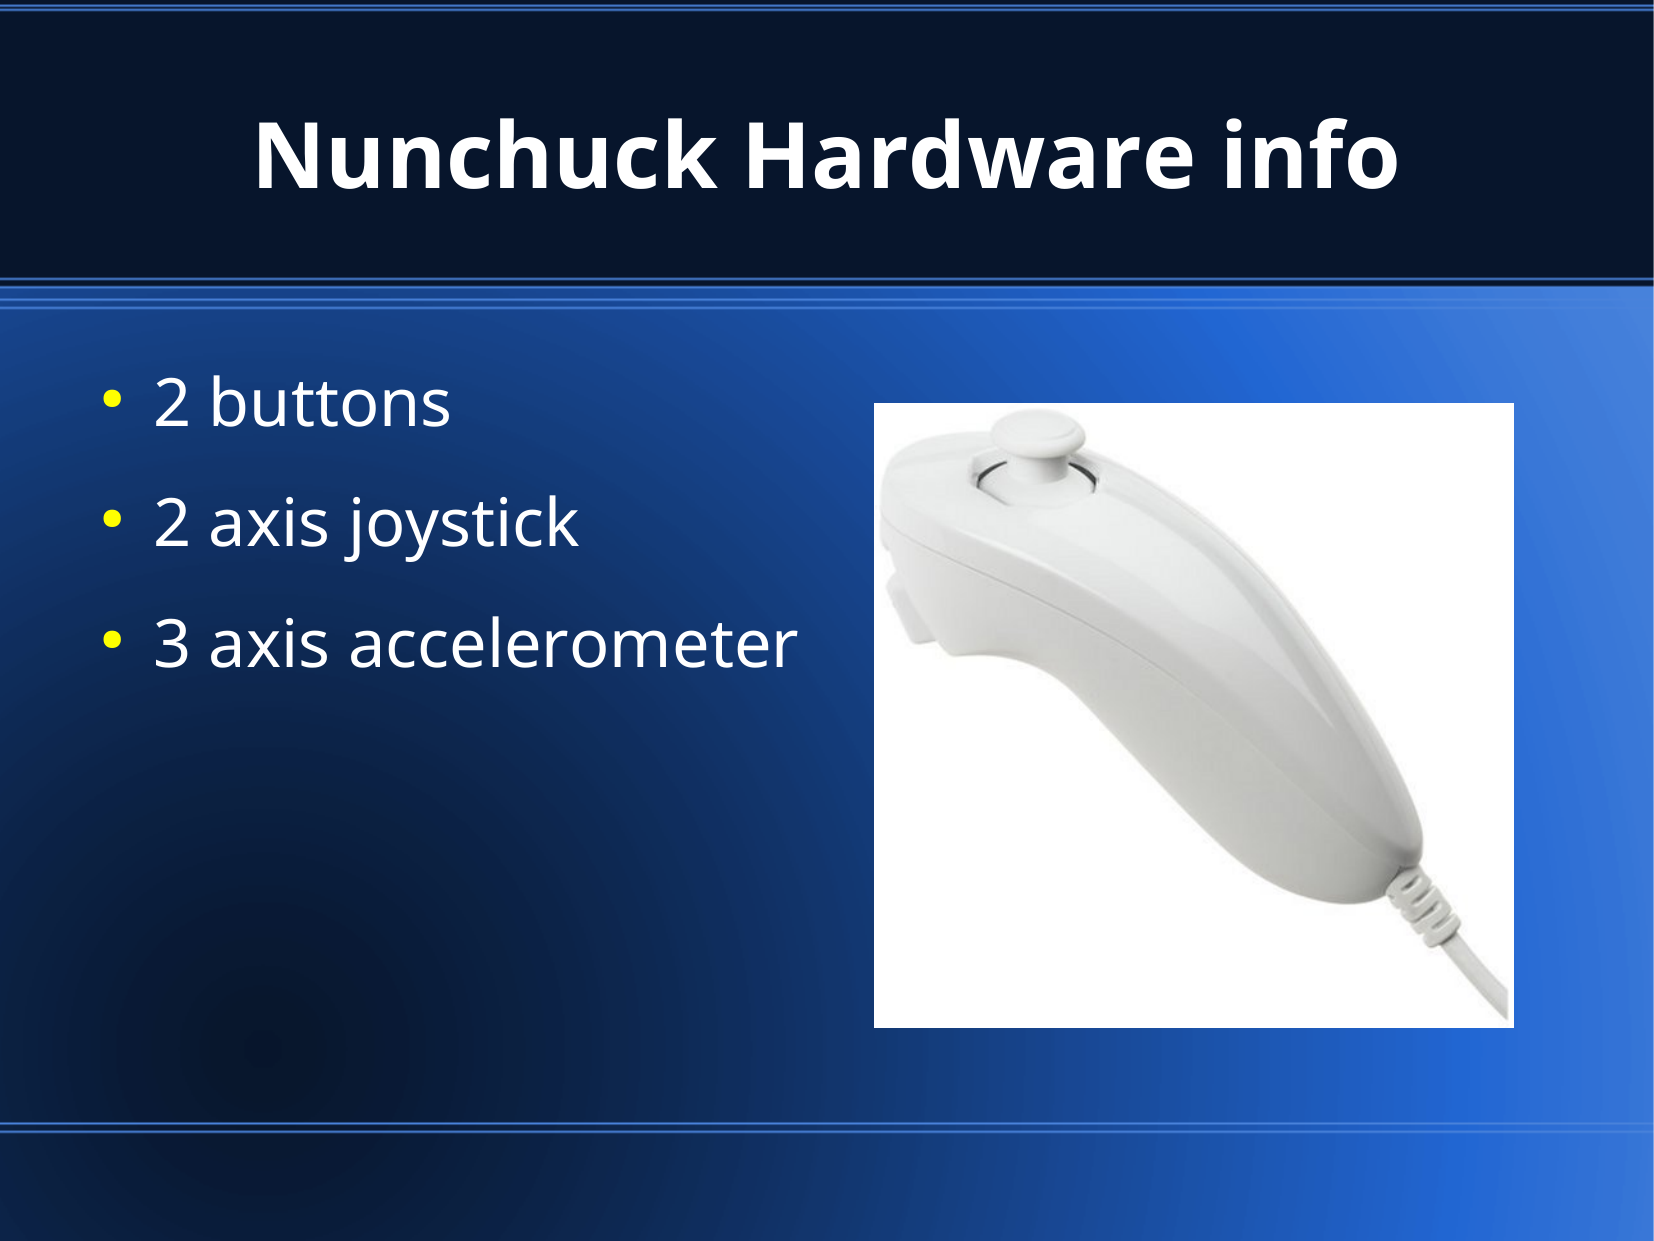

# Nunchuck Hardware info
2 buttons
2 axis joystick
3 axis accelerometer